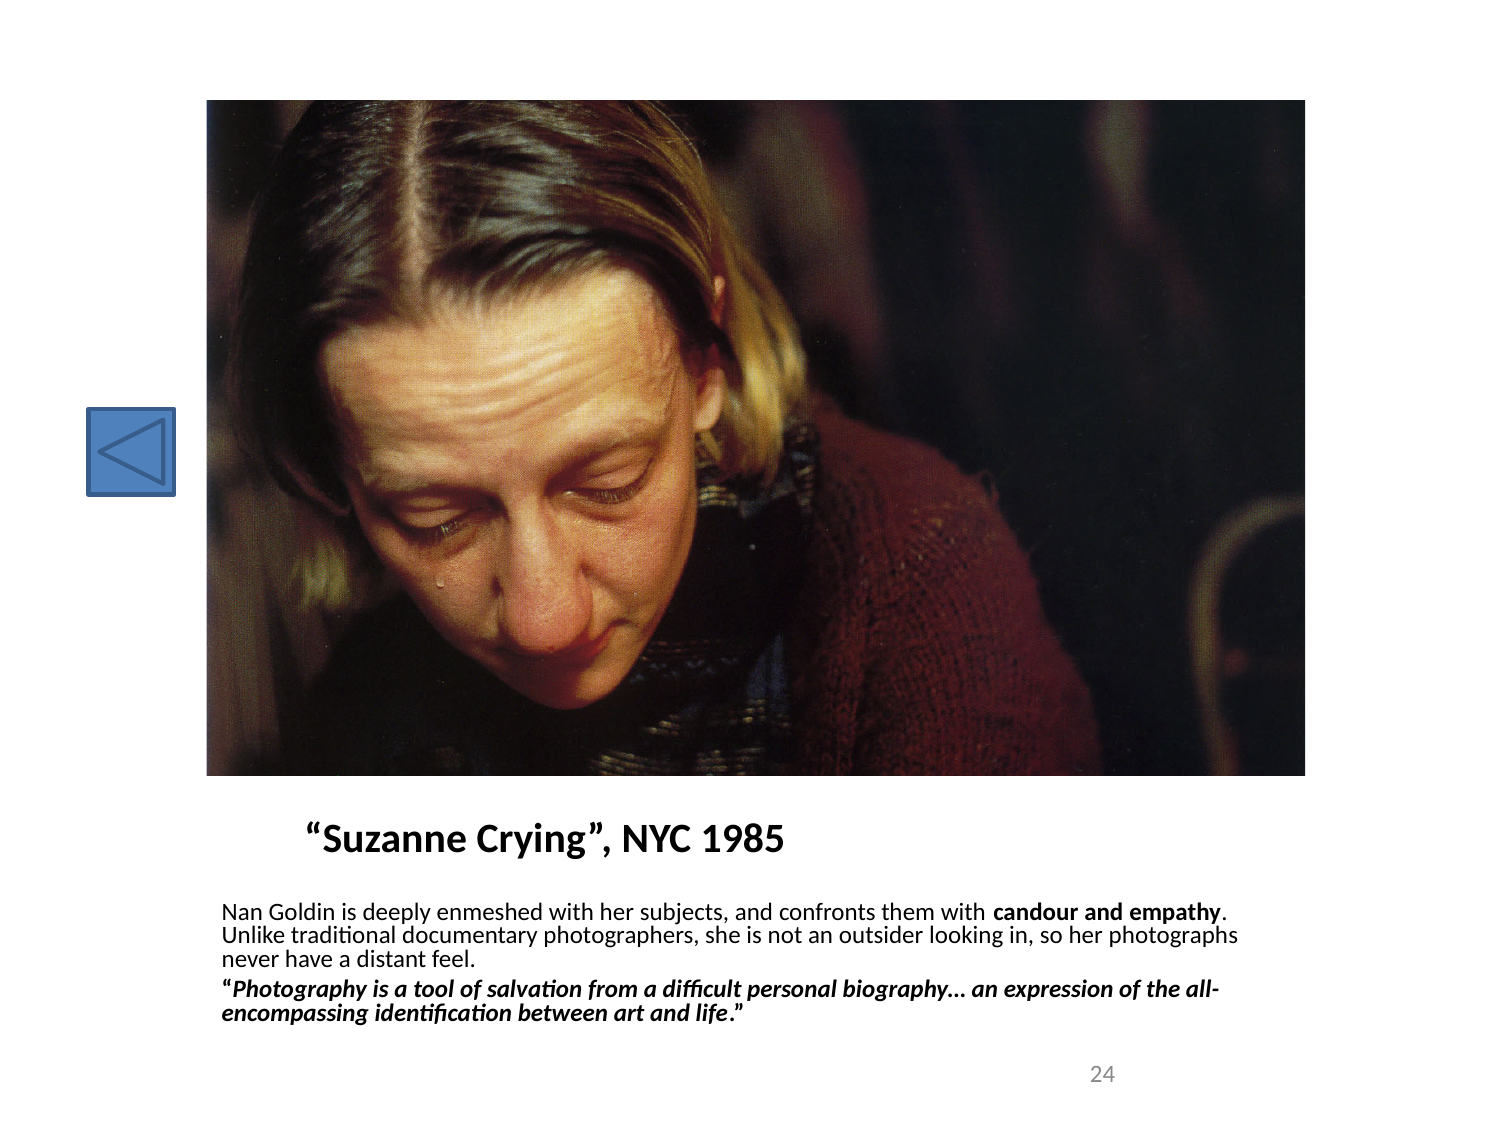

# “Suzanne Crying”, NYC 1985
Nan Goldin is deeply enmeshed with her subjects, and confronts them with candour and empathy. Unlike traditional documentary photographers, she is not an outsider looking in, so her photographs never have a distant feel.
“Photography is a tool of salvation from a difficult personal biography… an expression of the all-encompassing identification between art and life.”